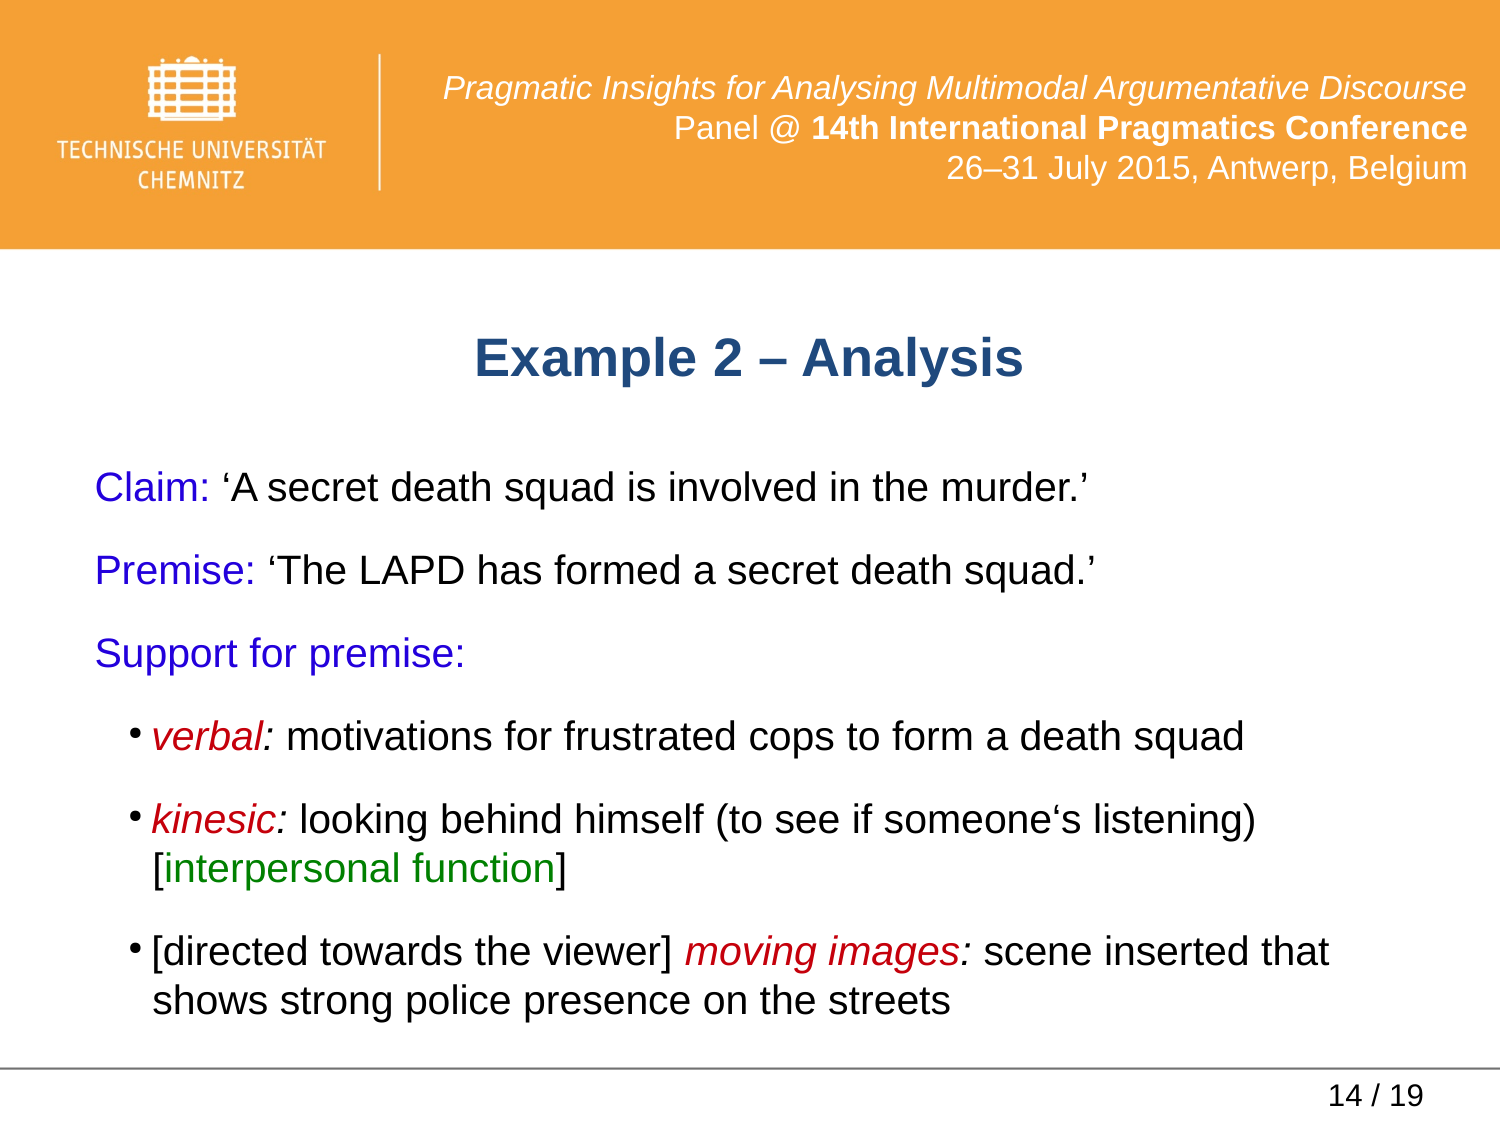

#
Pragmatic Insights for Analysing Multimodal Argumentative Discourse
Panel @ 14th International Pragmatics Conference
26–31 July 2015, Antwerp, Belgium
Example 2 – Analysis
Claim: ‘A secret death squad is involved in the murder.’
Premise: ‘The LAPD has formed a secret death squad.’
Support for premise:
 verbal: motivations for frustrated cops to form a death squad
 kinesic: looking behind himself (to see if someone‘s listening) [interpersonal function]
 [directed towards the viewer] moving images: scene inserted that shows strong police presence on the streets